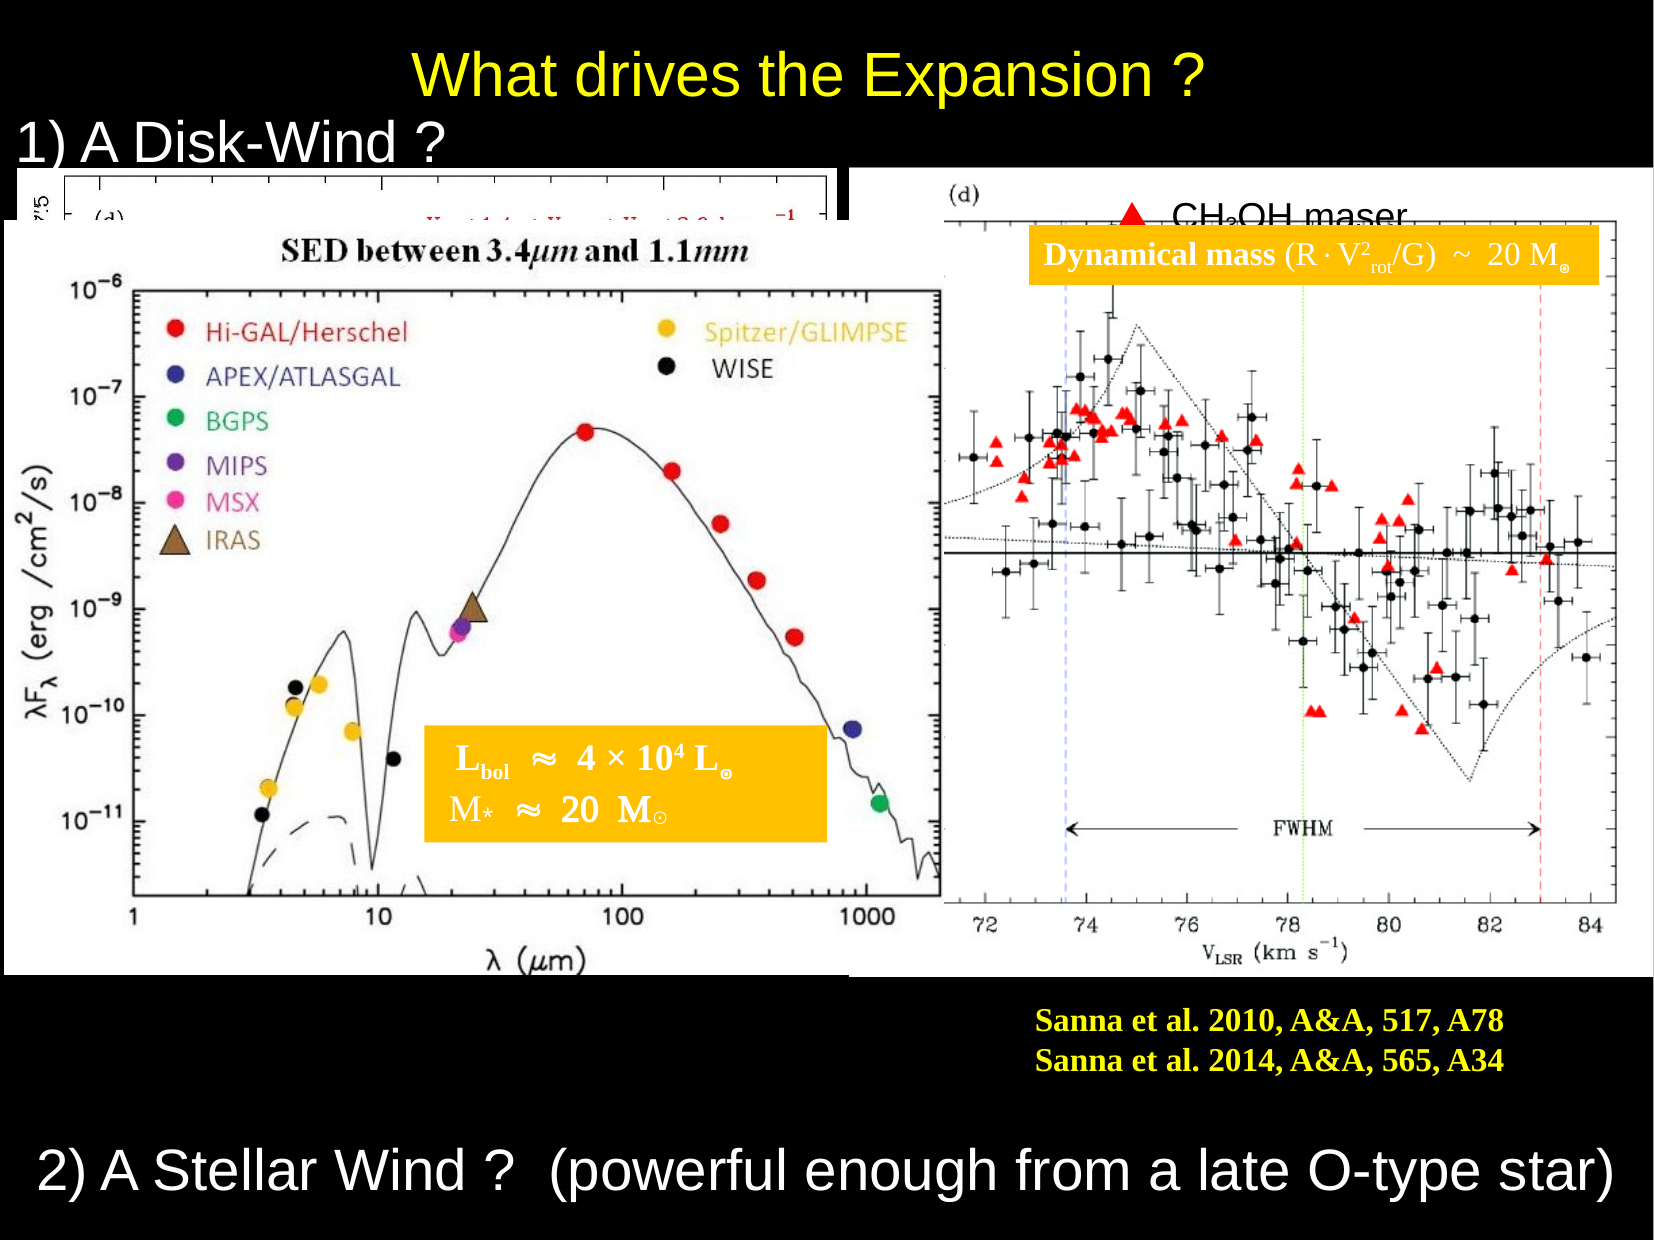

What drives the Expansion ?
1) A Disk-Wind ?
 ▲ CH3OH maser
SMA thermal CH3OH
 Lbol » 4 × 104 L๏
 M* » 20 M⊙
Dynamical mass (RV2rot/G) ~ 20 M๏
Sanna et al. 2010, A&A, 517, A78
Sanna et al. 2014, A&A, 565, A34
2) A Stellar Wind ? (powerful enough from a late O-type star)